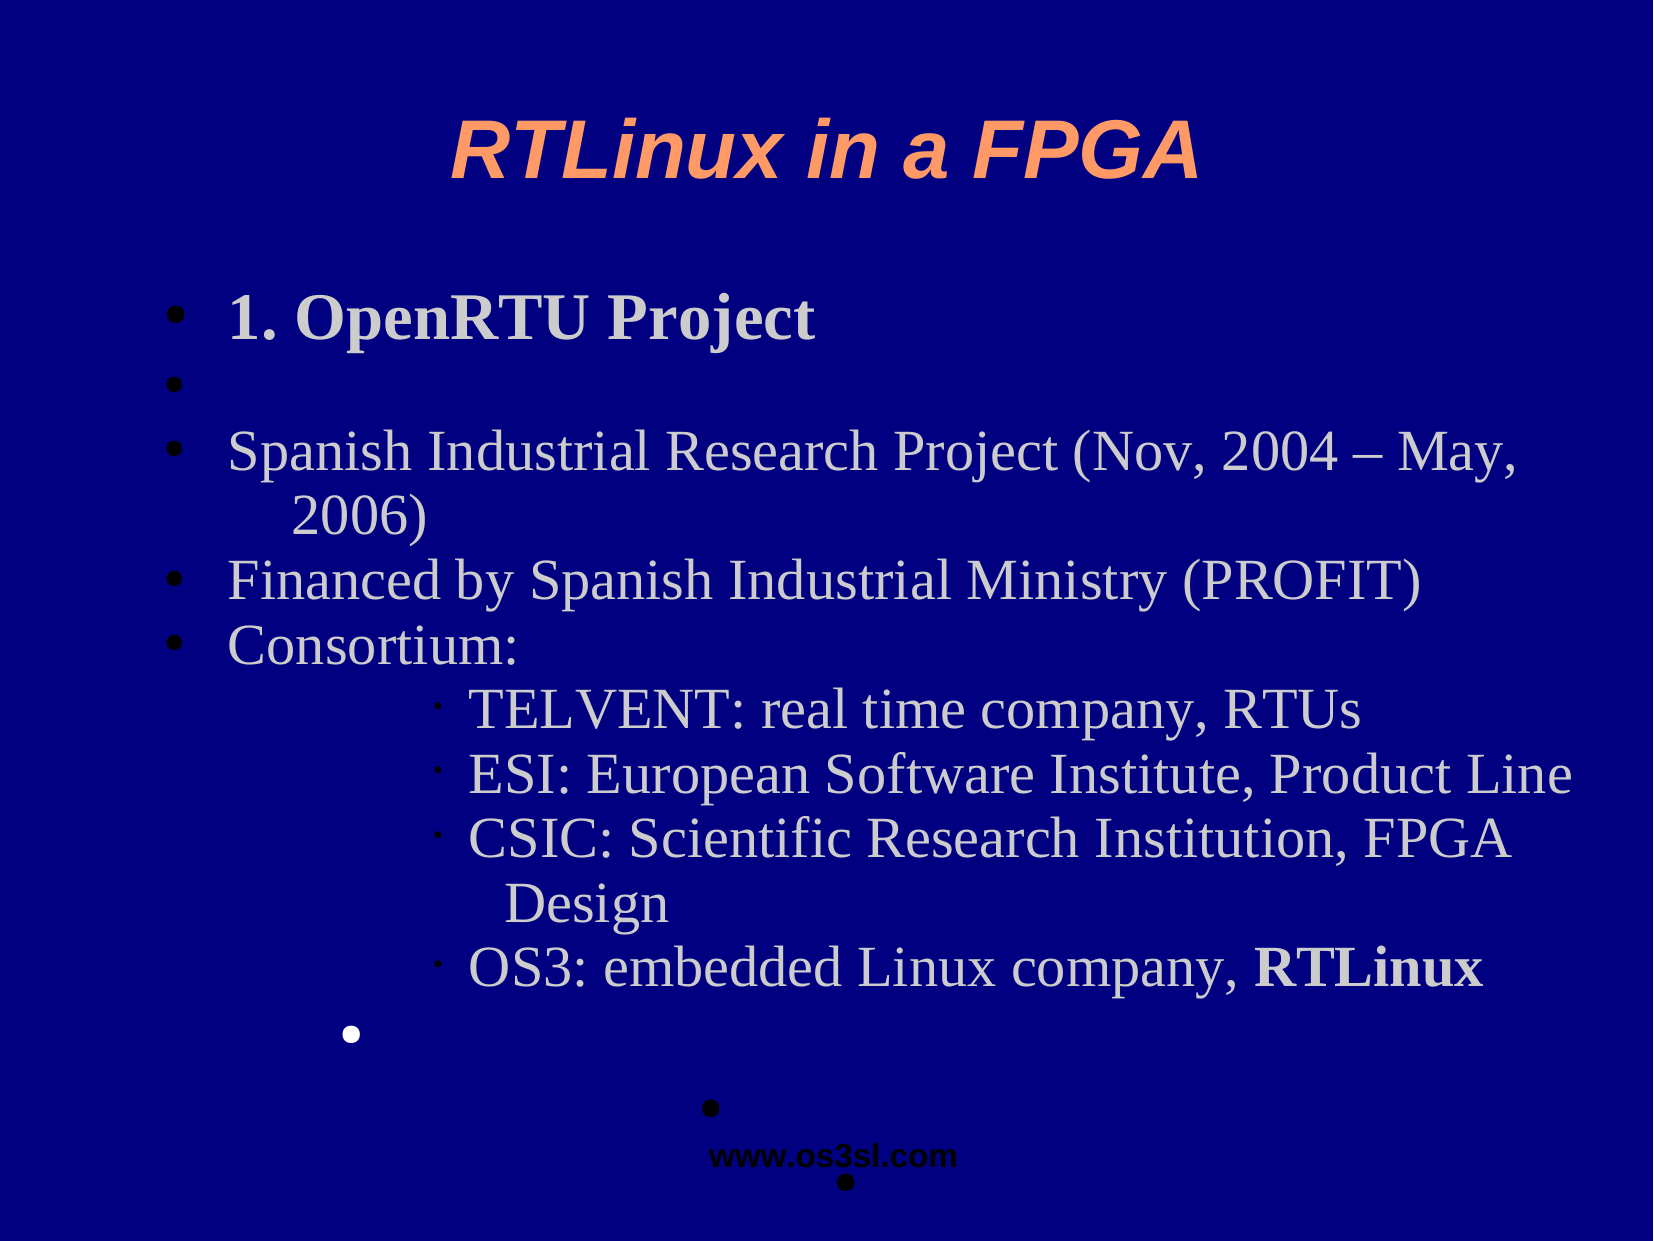

# RTLinux in a FPGA
1. OpenRTU Project
Spanish Industrial Research Project (Nov, 2004 – May, 2006)
Financed by Spanish Industrial Ministry (PROFIT)
Consortium:
TELVENT: real time company, RTUs
ESI: European Software Institute, Product Line
CSIC: Scientific Research Institution, FPGA Design
OS3: embedded Linux company, RTLinux
www.os3sl.com